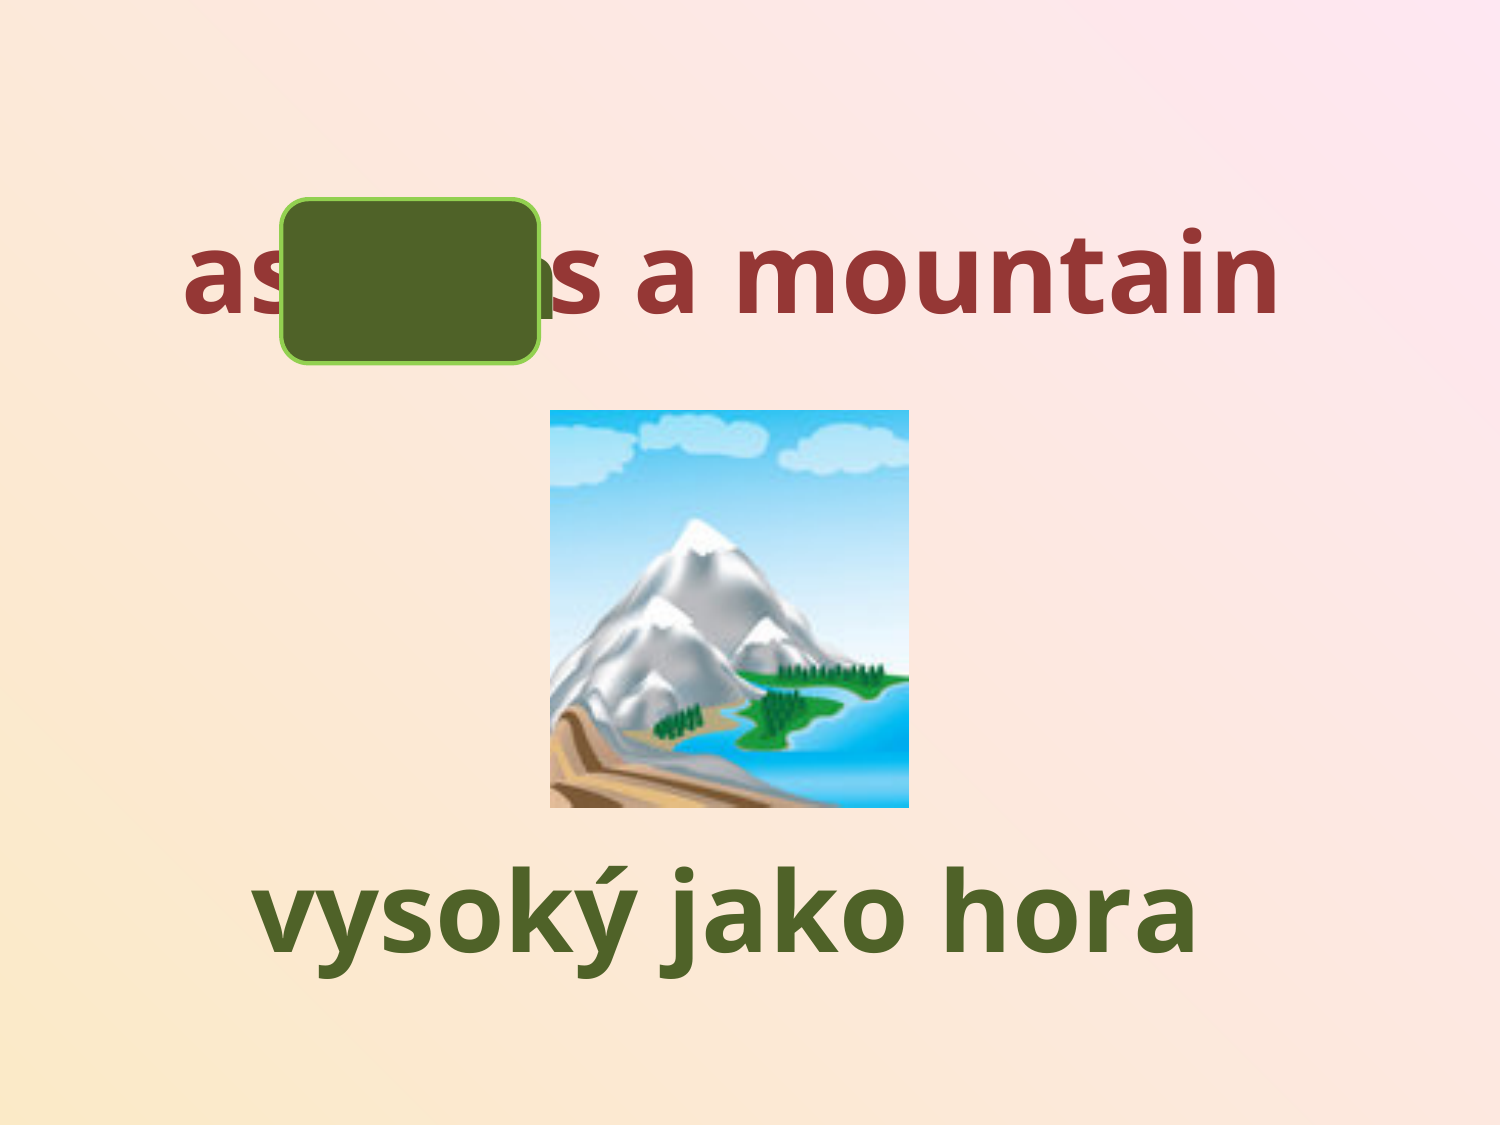

# as as a mountain
high
vysoký jako hora